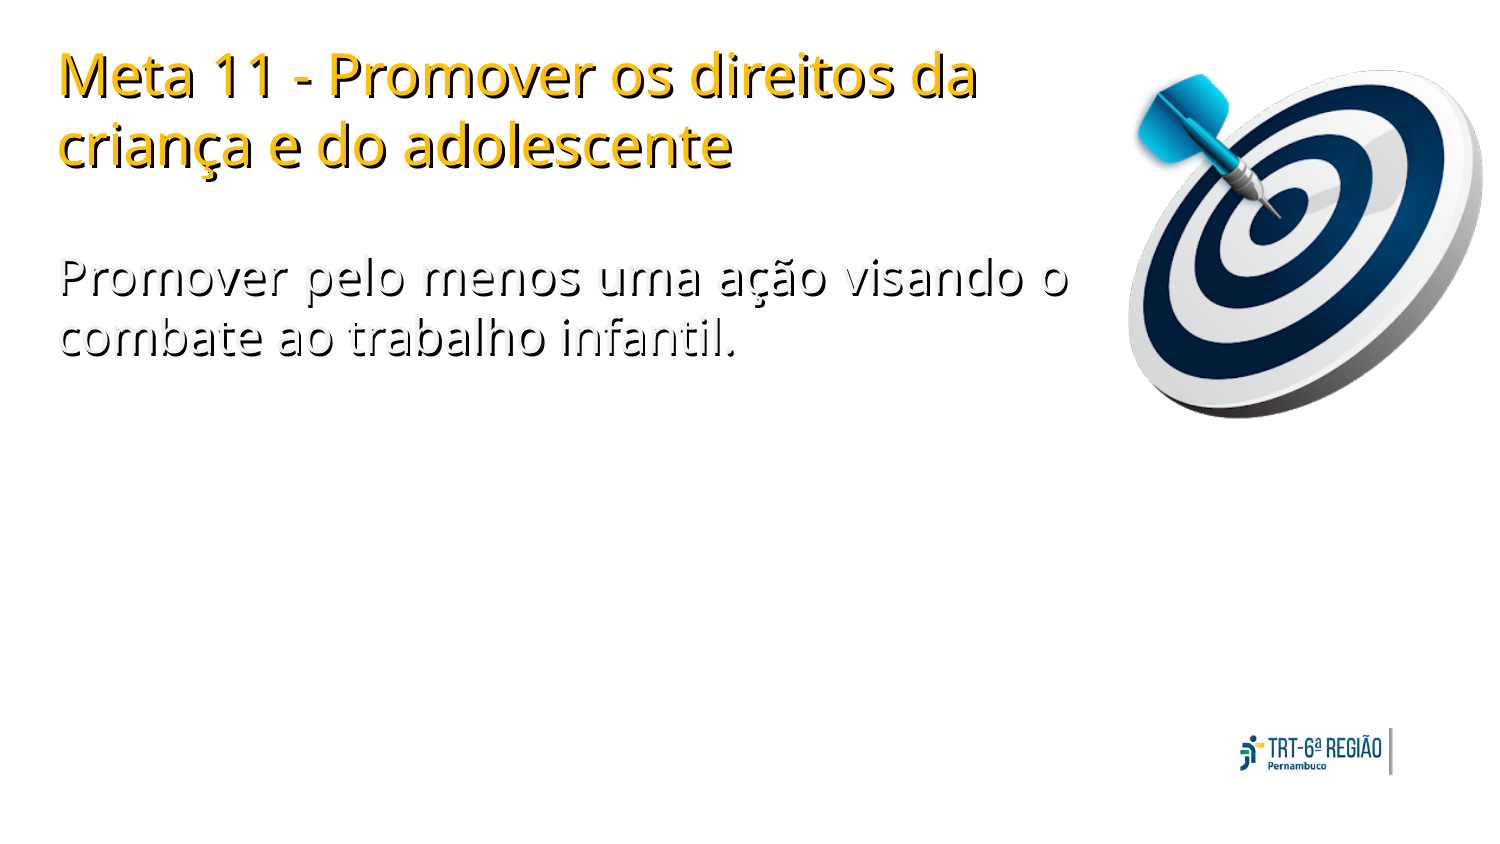

Meta 11 - Promover os direitos da criança e do adolescente
# Promover pelo menos uma ação visando o combate ao trabalho infantil.